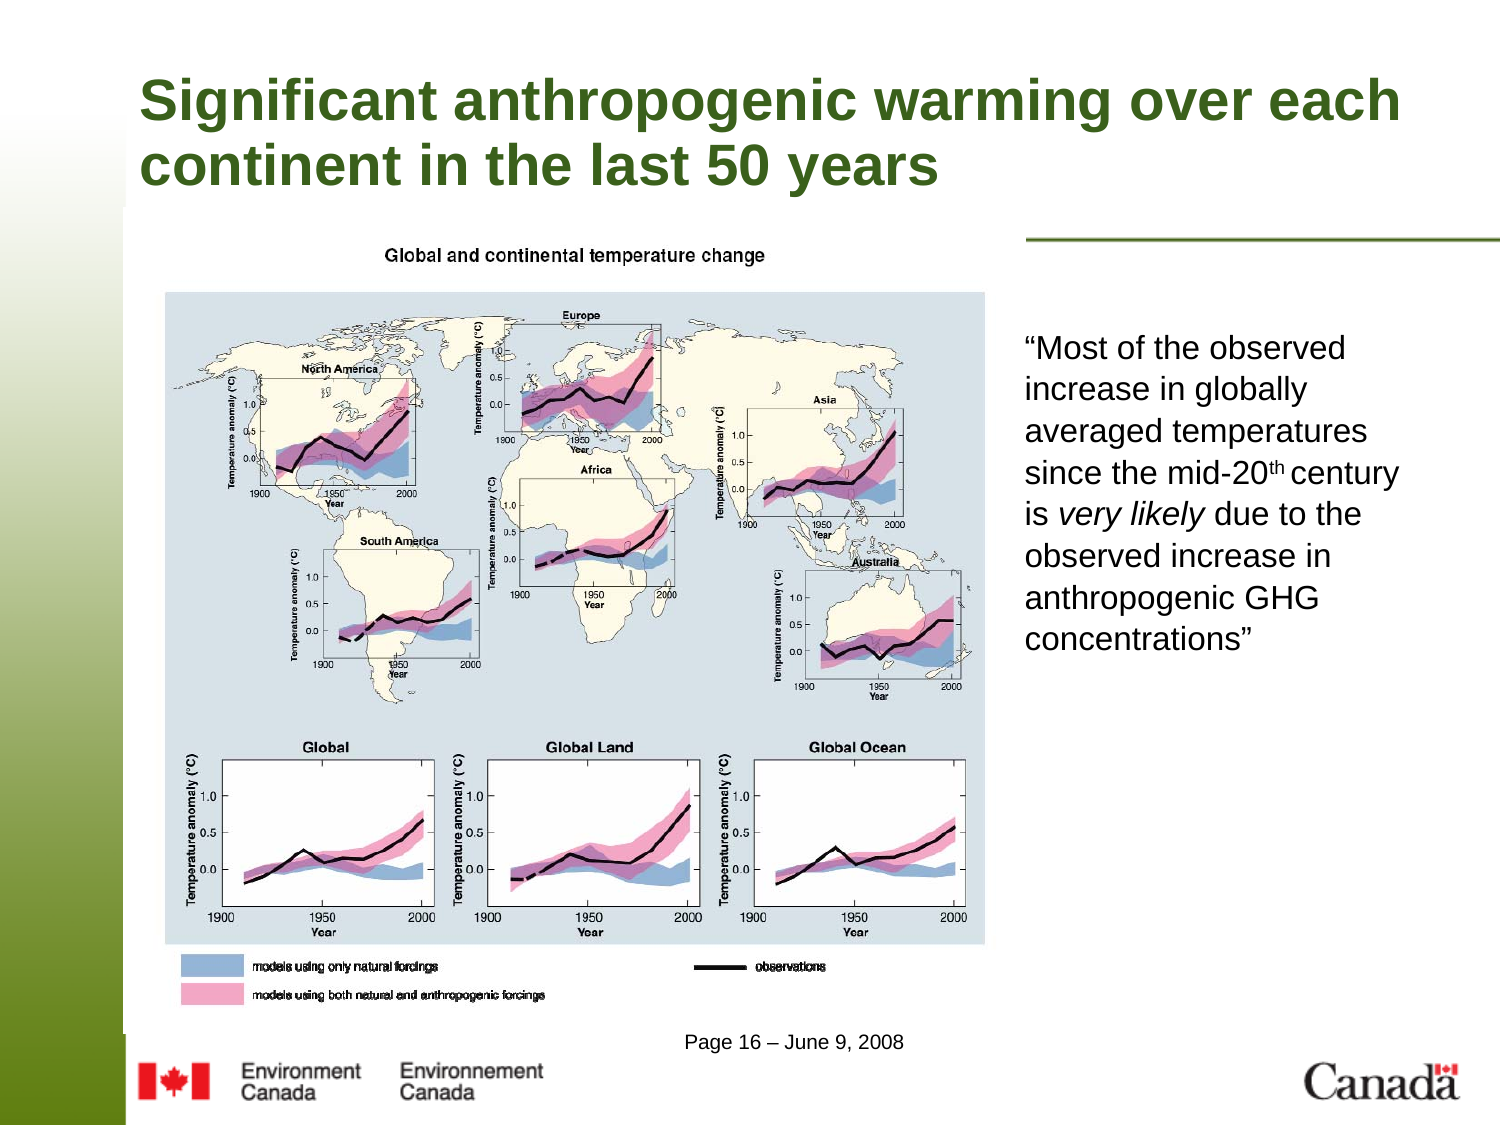

# Significant anthropogenic warming over each continent in the last 50 years
“Most of the observed
increase in globally
averaged temperatures
since the mid-20th century
is very likely due to the
observed increase in
anthropogenic GHG
concentrations”